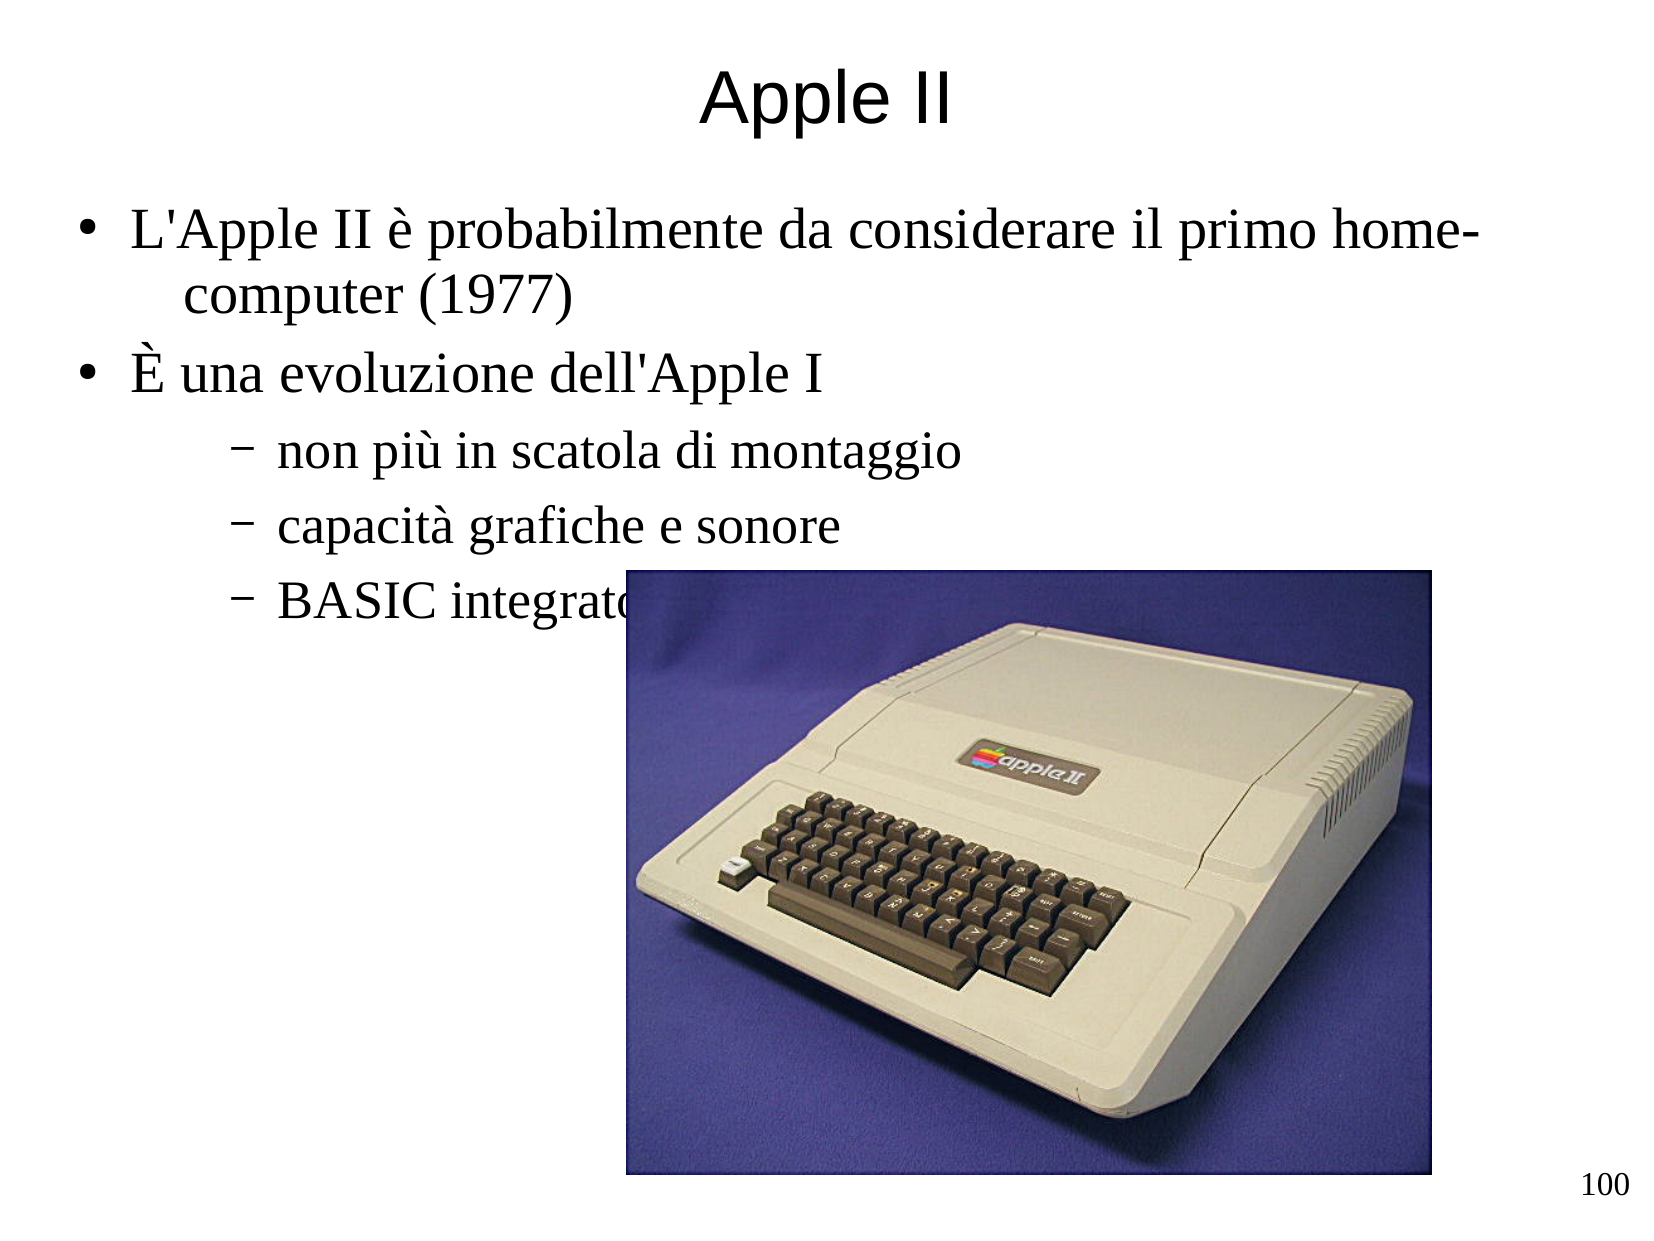

# Apple II
L'Apple II è probabilmente da considerare il primo home-computer (1977)
È una evoluzione dell'Apple I
non più in scatola di montaggio
capacità grafiche e sonore
BASIC integrato